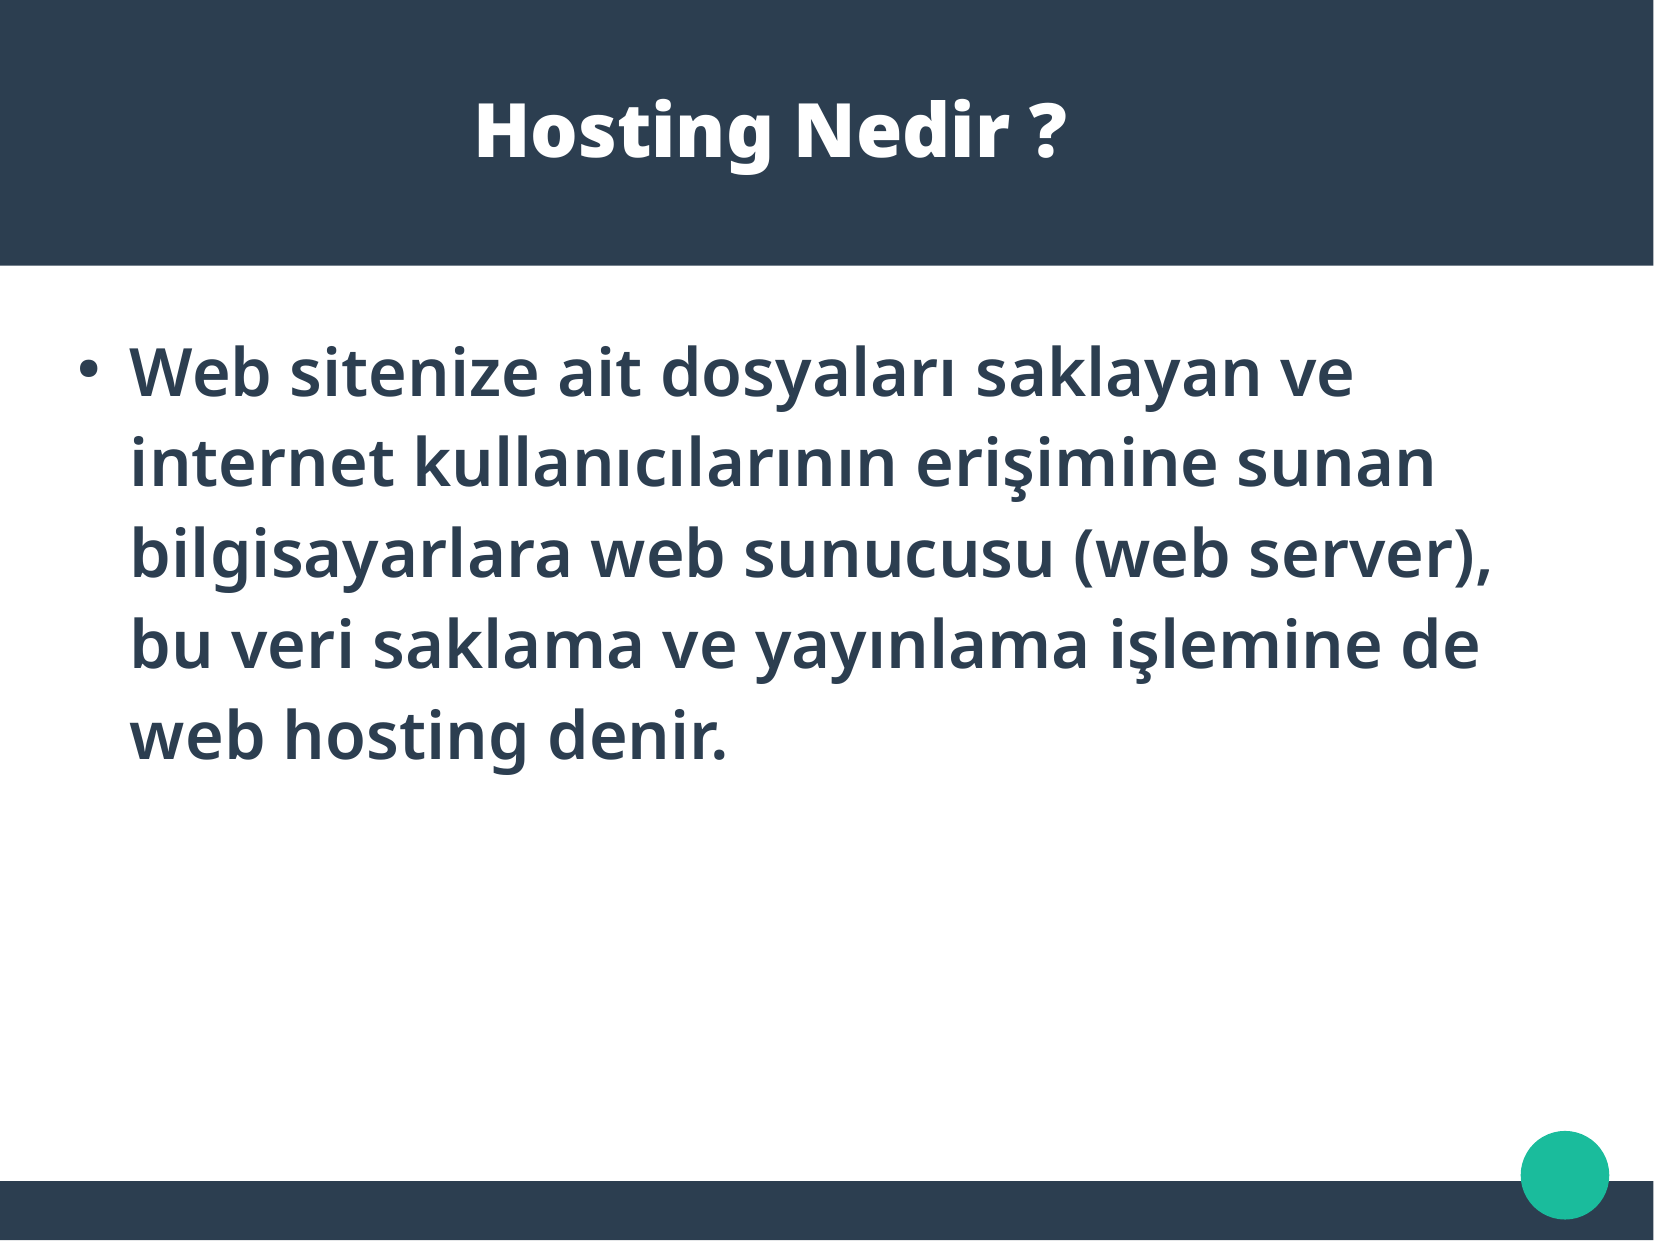

# Hosting Nedir ?
Web sitenize ait dosyaları saklayan ve internet kullanıcılarının erişimine sunan bilgisayarlara web sunucusu (web server), bu veri saklama ve yayınlama işlemine de web hosting denir.